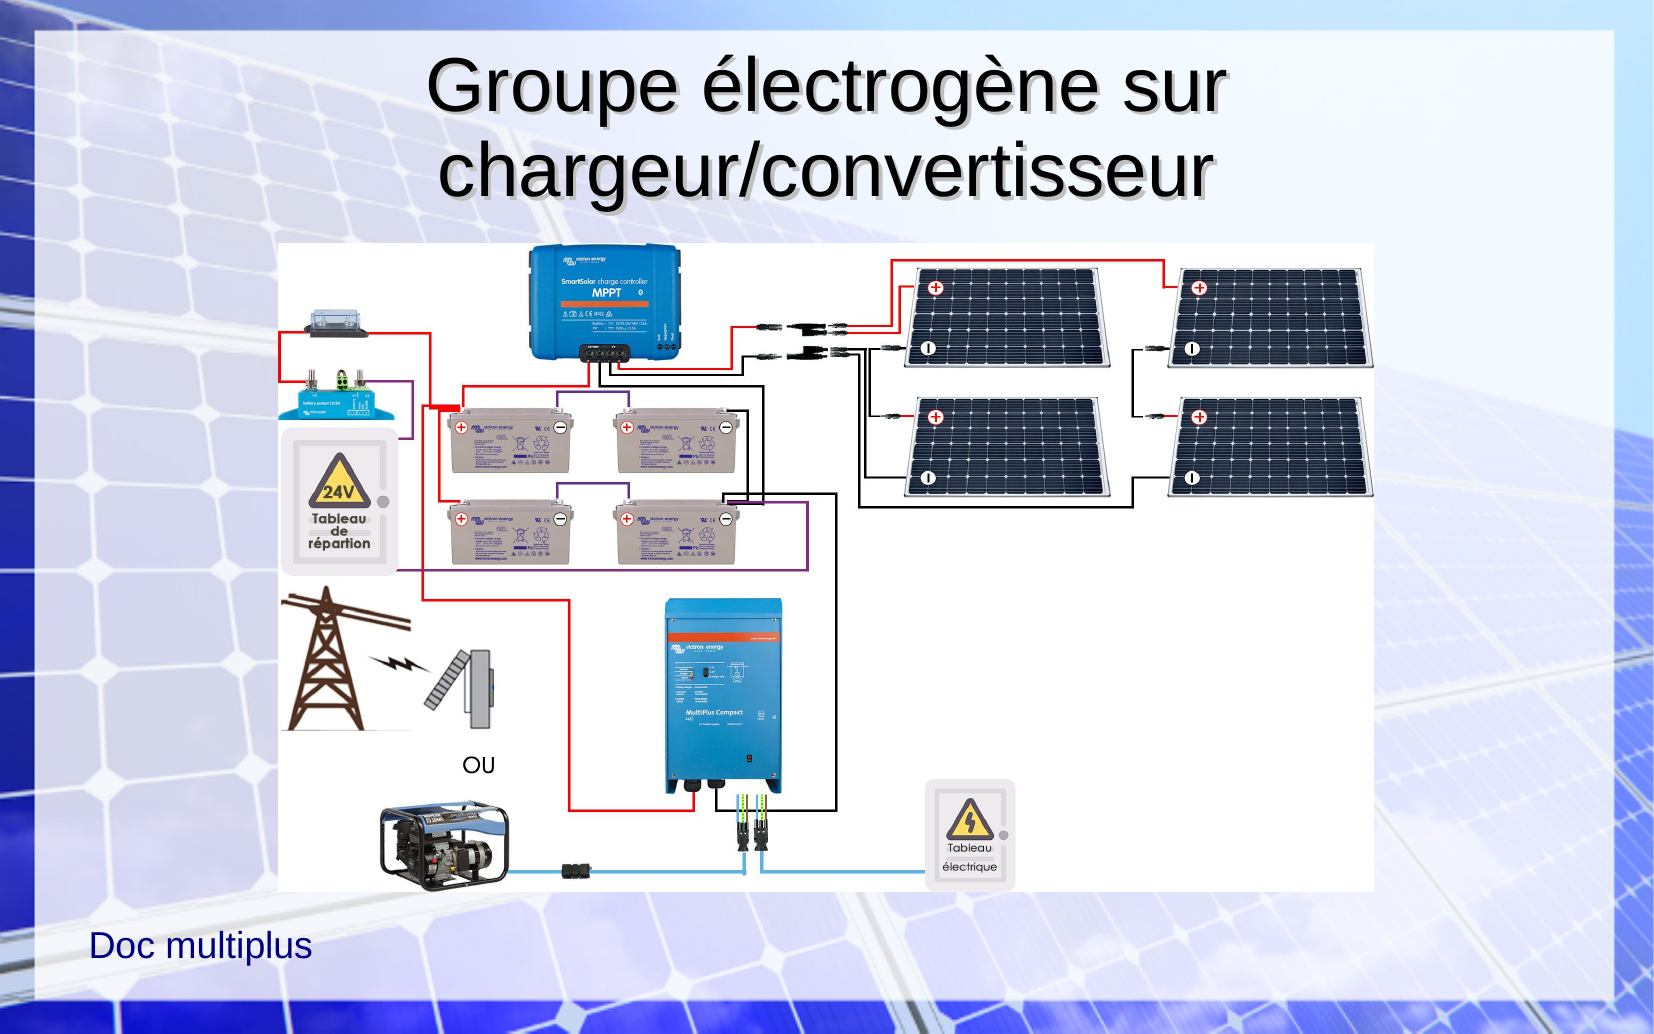

# Groupe électrogène sur chargeur/convertisseur
Doc multiplus